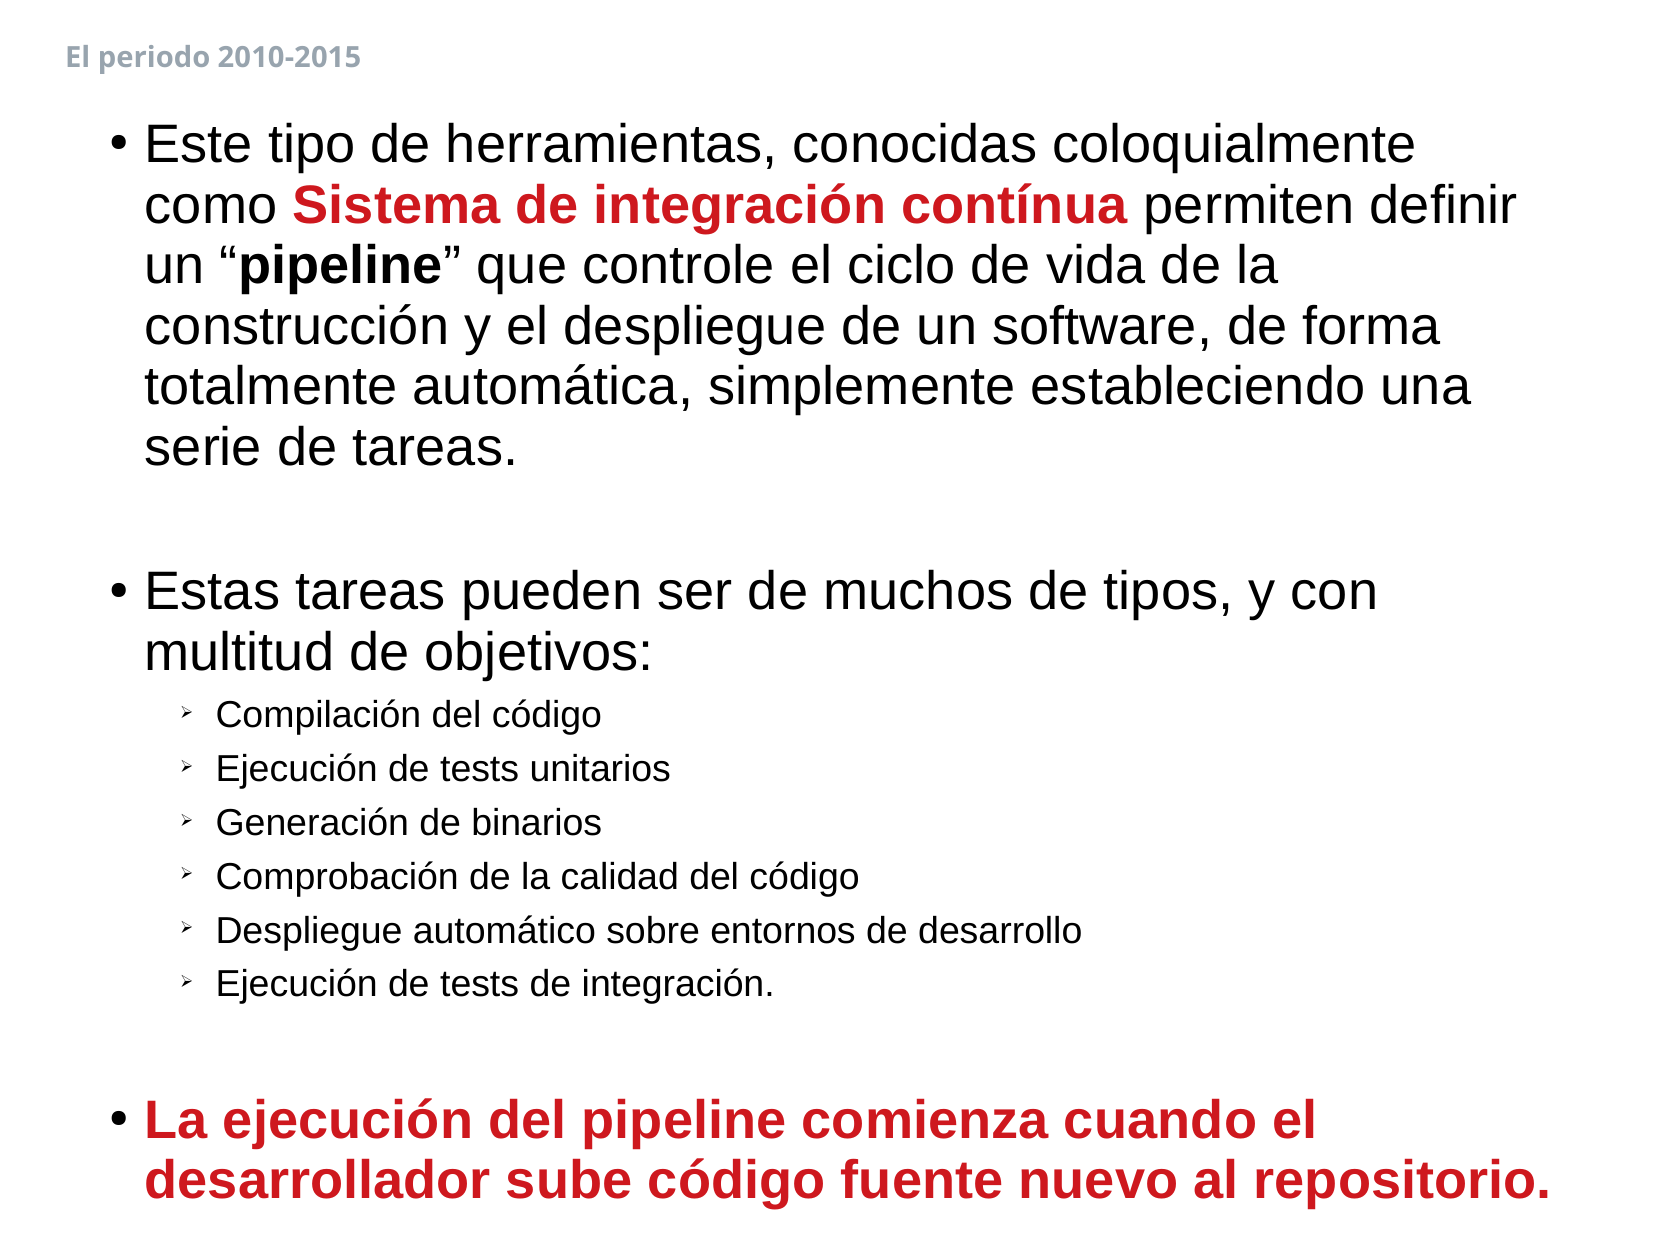

El periodo 2010-2015
Este tipo de herramientas, conocidas coloquialmente como Sistema de integración contínua permiten definir un “pipeline” que controle el ciclo de vida de la construcción y el despliegue de un software, de forma totalmente automática, simplemente estableciendo una serie de tareas.
Estas tareas pueden ser de muchos de tipos, y con multitud de objetivos:
Compilación del código
Ejecución de tests unitarios
Generación de binarios
Comprobación de la calidad del código
Despliegue automático sobre entornos de desarrollo
Ejecución de tests de integración.
La ejecución del pipeline comienza cuando el desarrollador sube código fuente nuevo al repositorio.